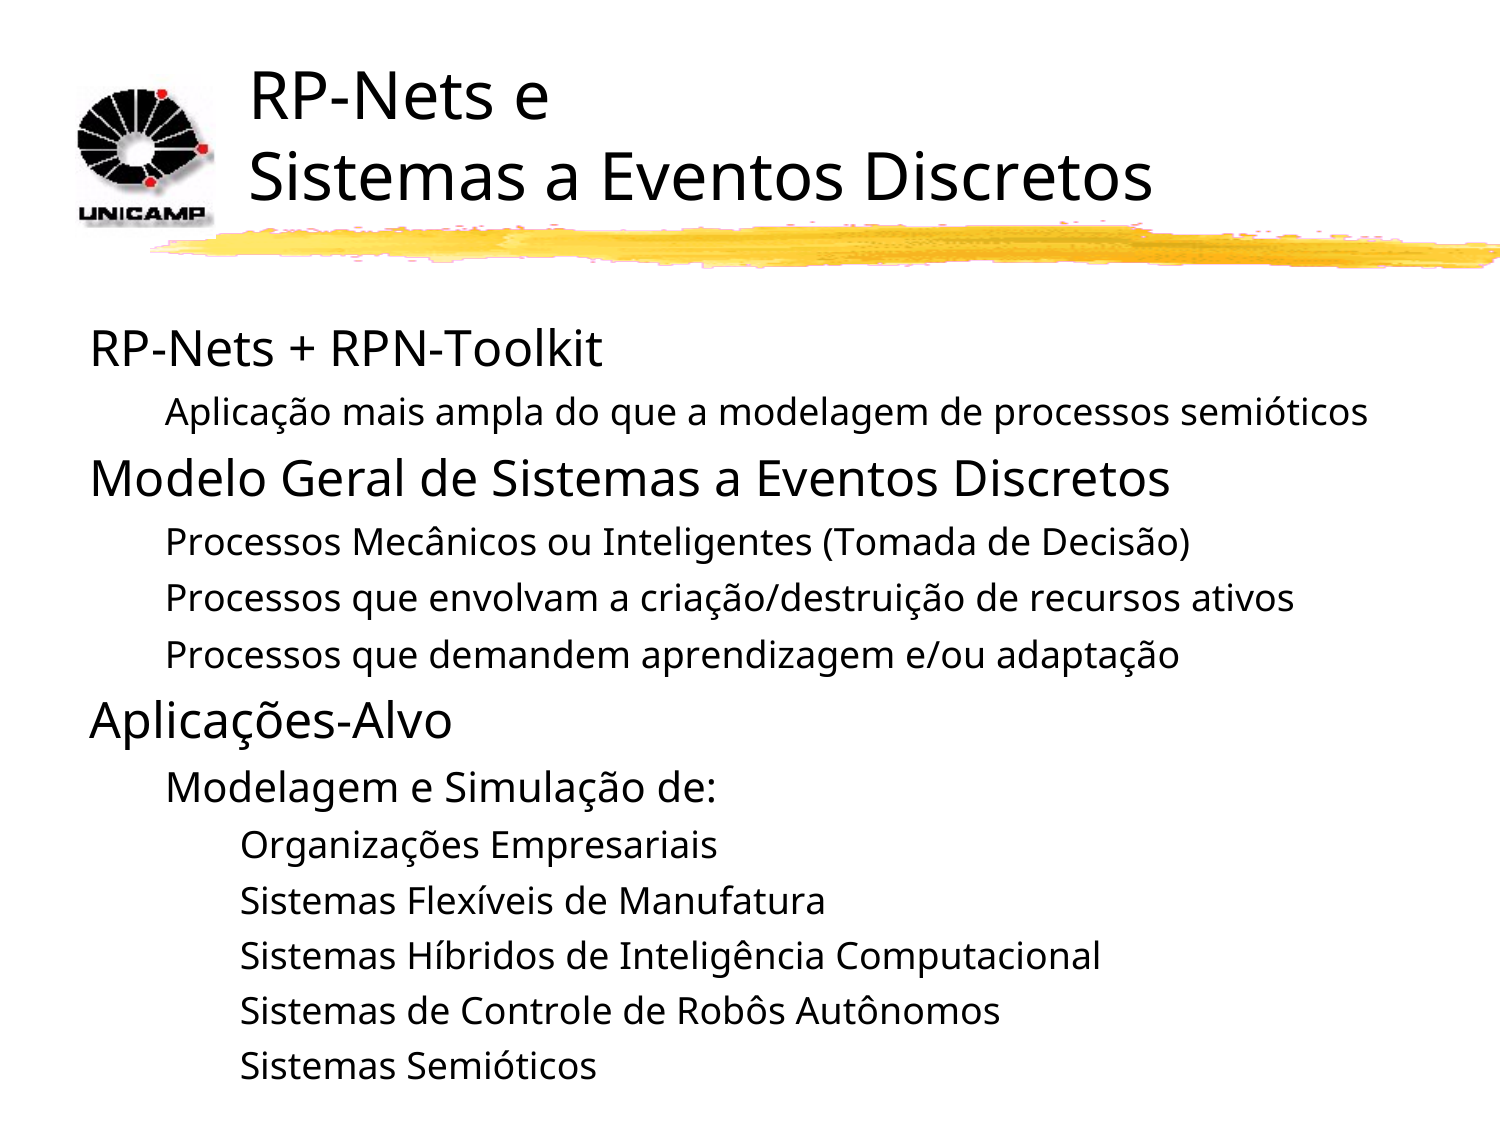

# RP-Nets e Sistemas a Eventos Discretos
RP-Nets + RPN-Toolkit
Aplicação mais ampla do que a modelagem de processos semióticos
Modelo Geral de Sistemas a Eventos Discretos
Processos Mecânicos ou Inteligentes (Tomada de Decisão)
Processos que envolvam a criação/destruição de recursos ativos
Processos que demandem aprendizagem e/ou adaptação
Aplicações-Alvo
Modelagem e Simulação de:
Organizações Empresariais
Sistemas Flexíveis de Manufatura
Sistemas Híbridos de Inteligência Computacional
Sistemas de Controle de Robôs Autônomos
Sistemas Semióticos